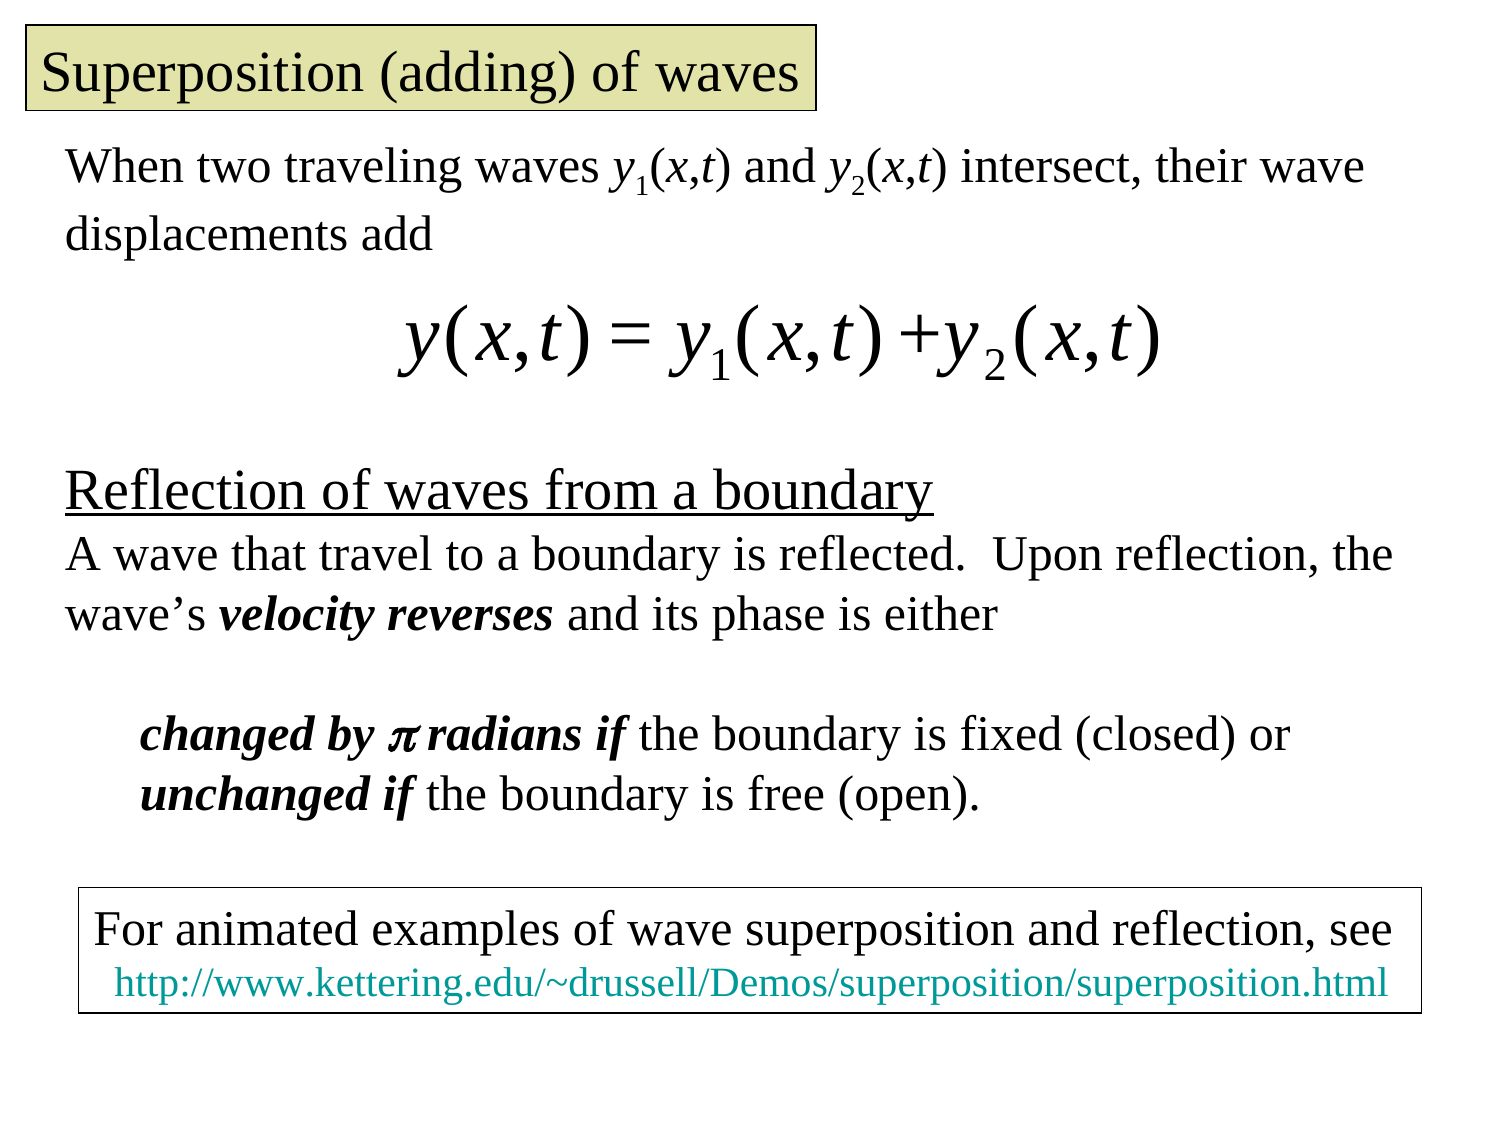

Superposition (adding) of waves
When two traveling waves y1(x,t) and y2(x,t) intersect, their wave displacements add
Reflection of waves from a boundary
A wave that travel to a boundary is reflected. Upon reflection, the wave’s velocity reverses and its phase is either
changed by π radians if the boundary is fixed (closed) or
unchanged if the boundary is free (open).
For animated examples of wave superposition and reflection, see
 http://www.kettering.edu/~drussell/Demos/superposition/superposition.html